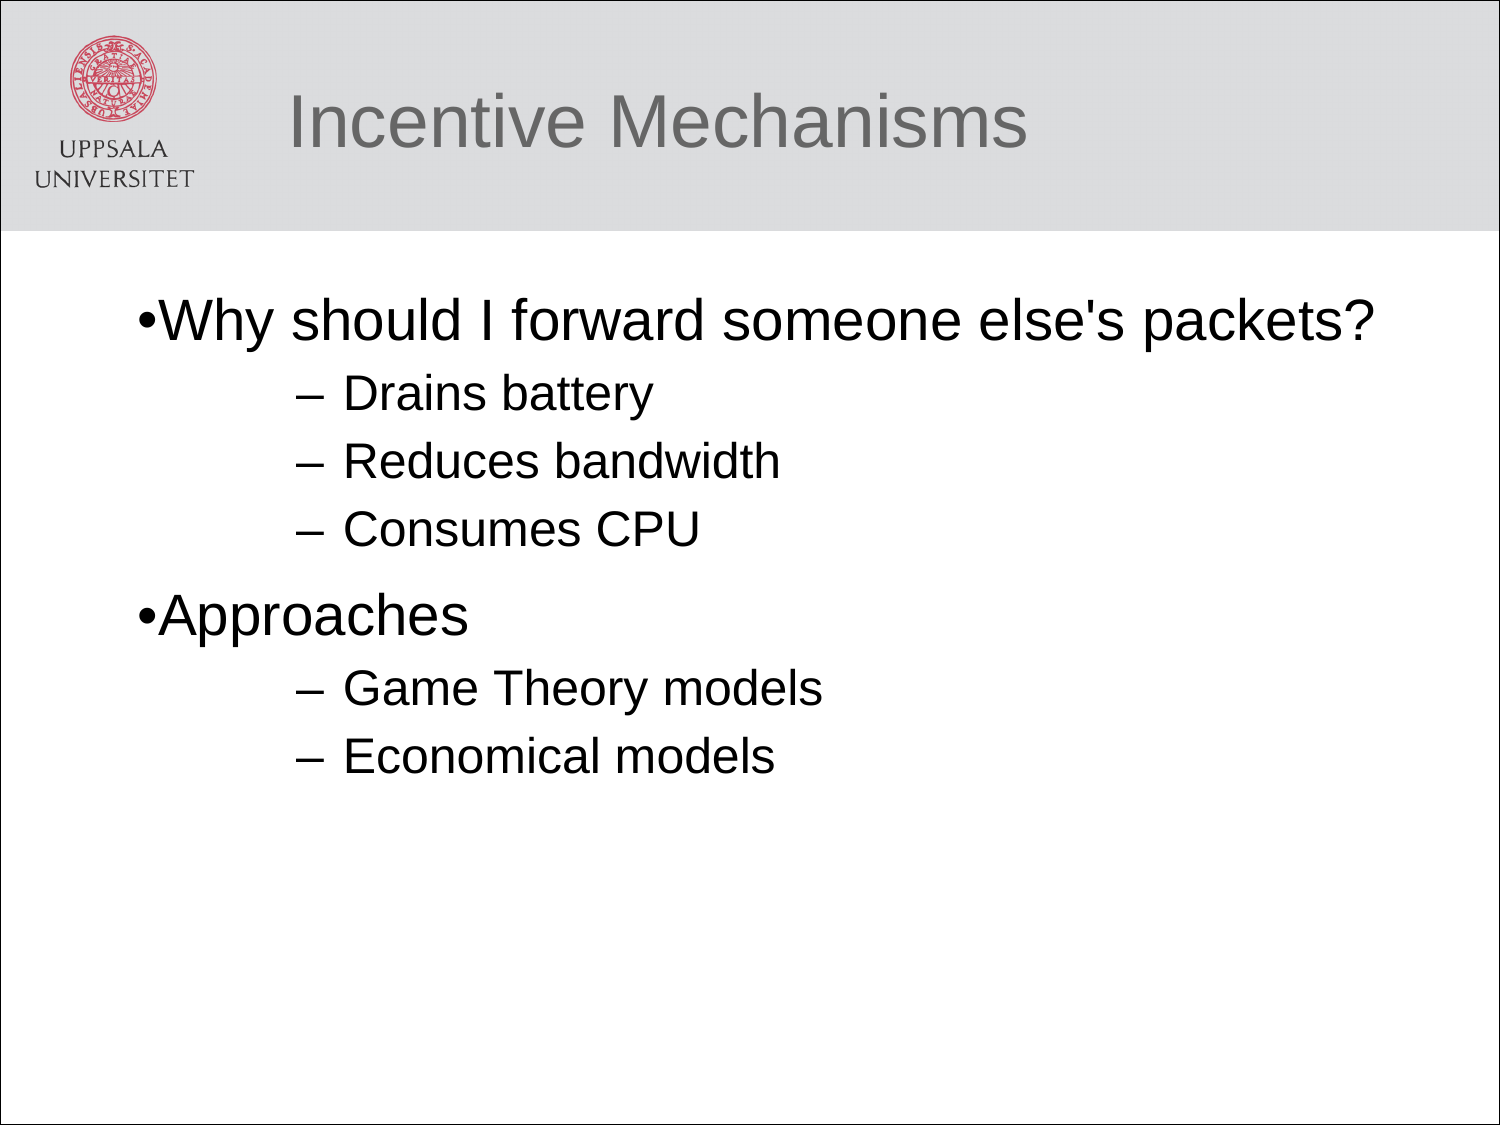

# Incentive Mechanisms
Why should I forward someone else's packets?
Drains battery
Reduces bandwidth
Consumes CPU
Approaches
Game Theory models
Economical models